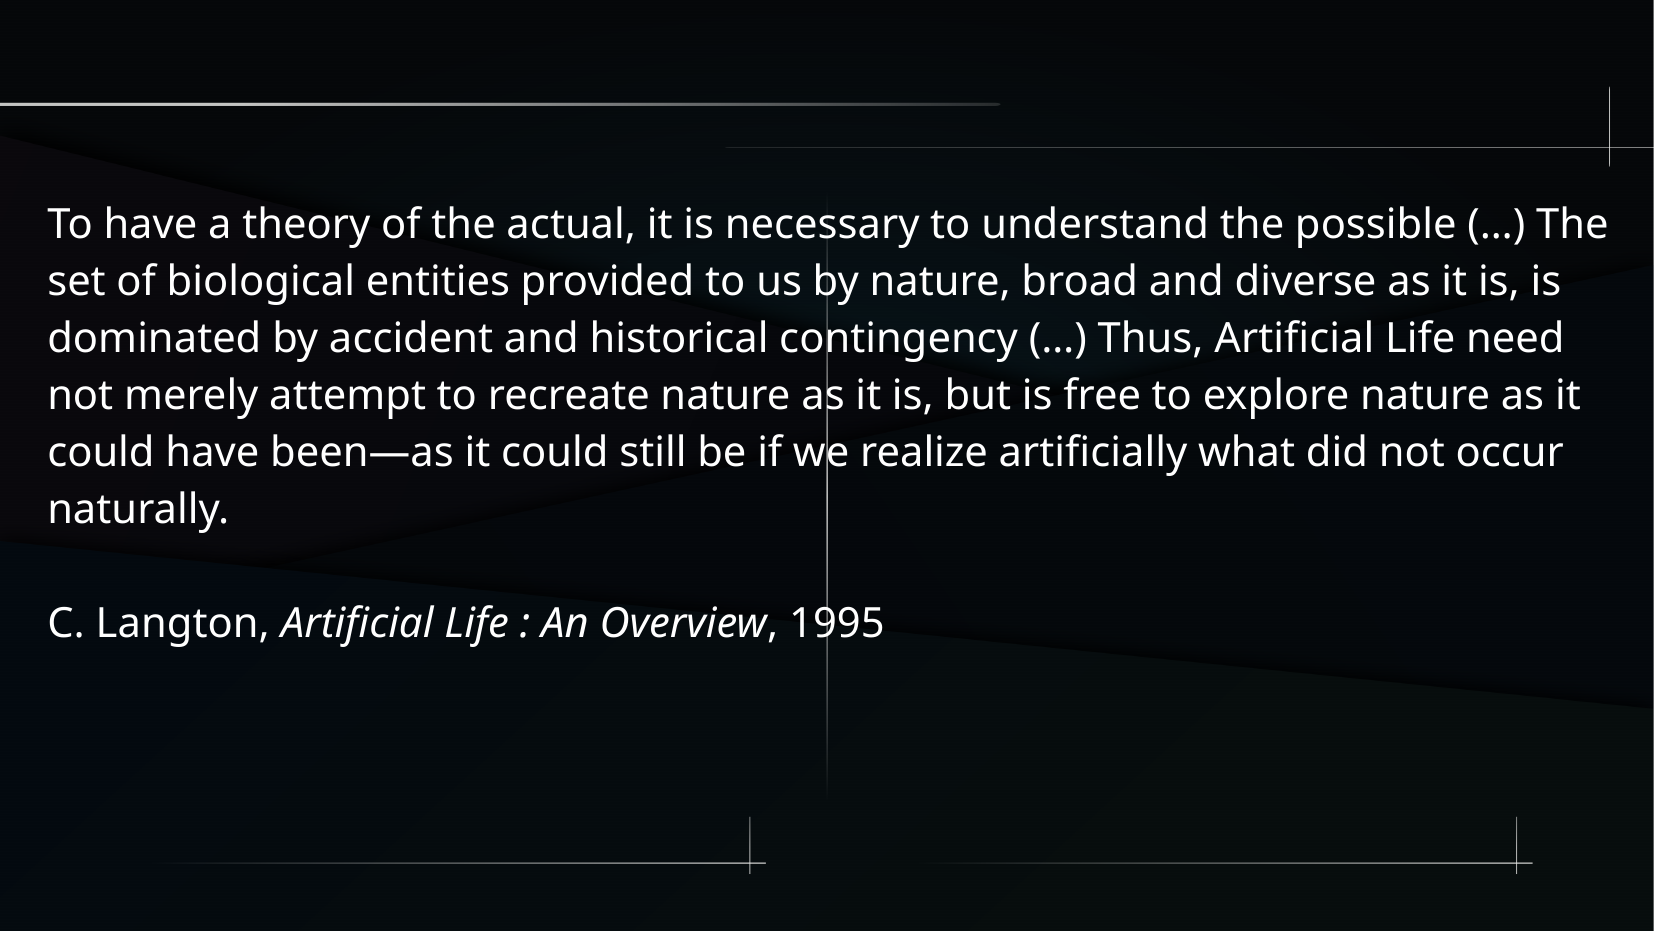

# To have a theory of the actual, it is necessary to understand the possible (…) The set of biological entities provided to us by nature, broad and diverse as it is, is dominated by accident and historical contingency (…) Thus, Artificial Life need not merely attempt to recreate nature as it is, but is free to explore nature as it could have been—as it could still be if we realize artificially what did not occur naturally. C. Langton, Artificial Life : An Overview, 1995